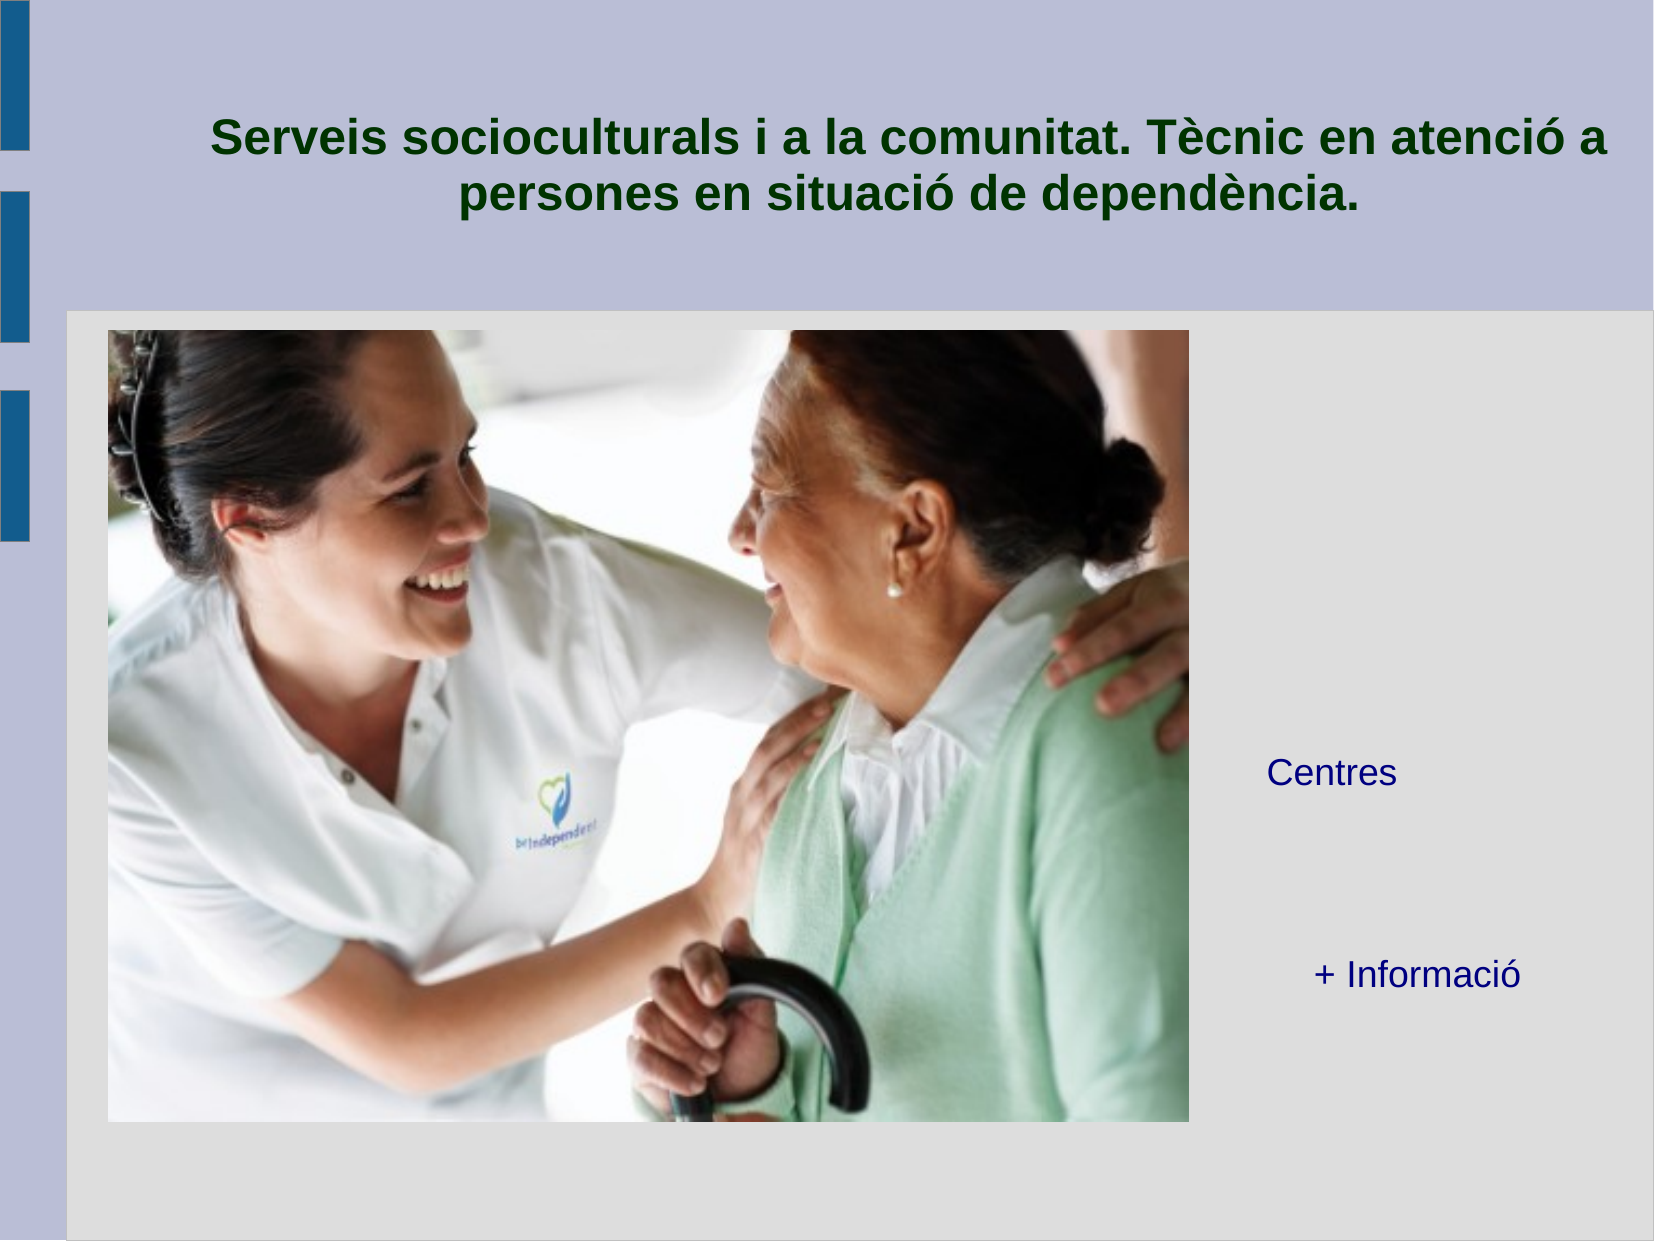

# Serveis socioculturals i a la comunitat. Tècnic en atenció a persones en situació de dependència.
Centres
+ Informació